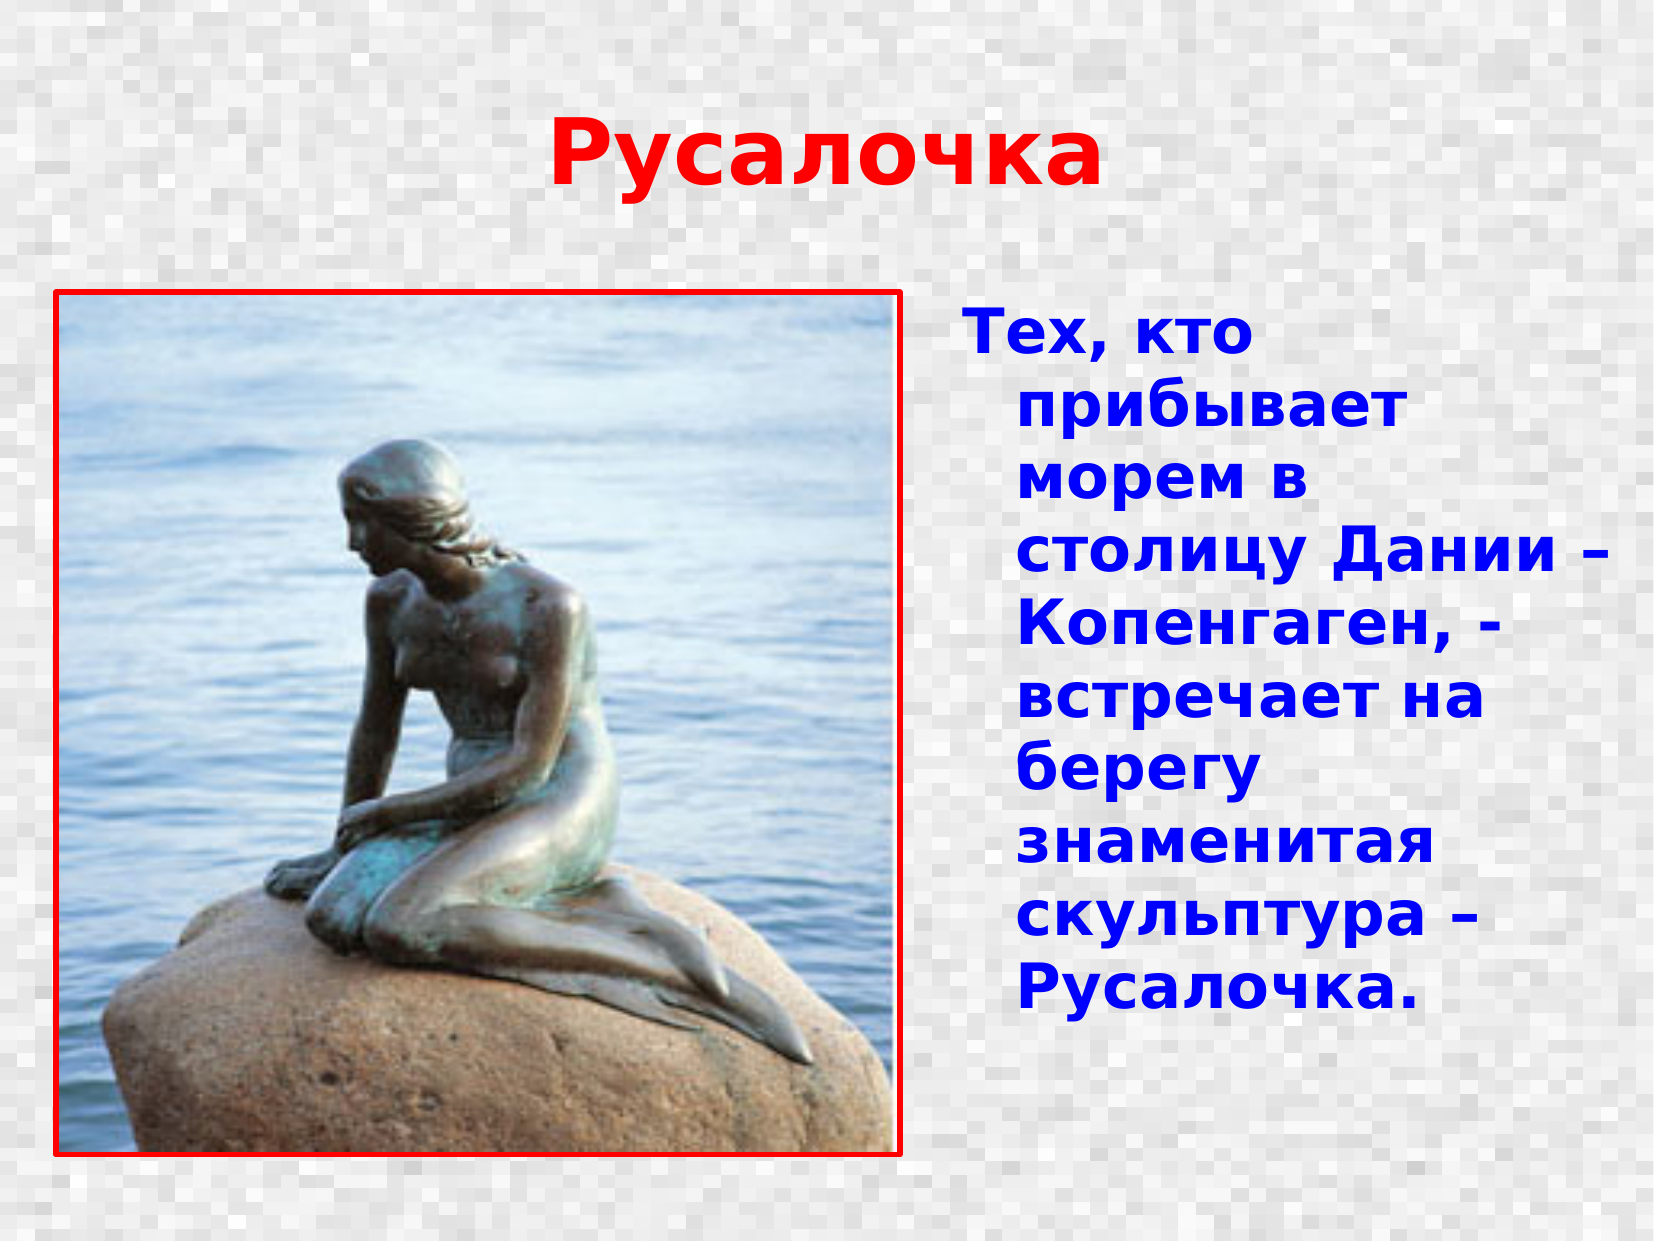

# Русалочка
Тех, кто прибывает морем в столицу Дании – Копенгаген, - встречает на берегу знаменитая скульптура – Русалочка.